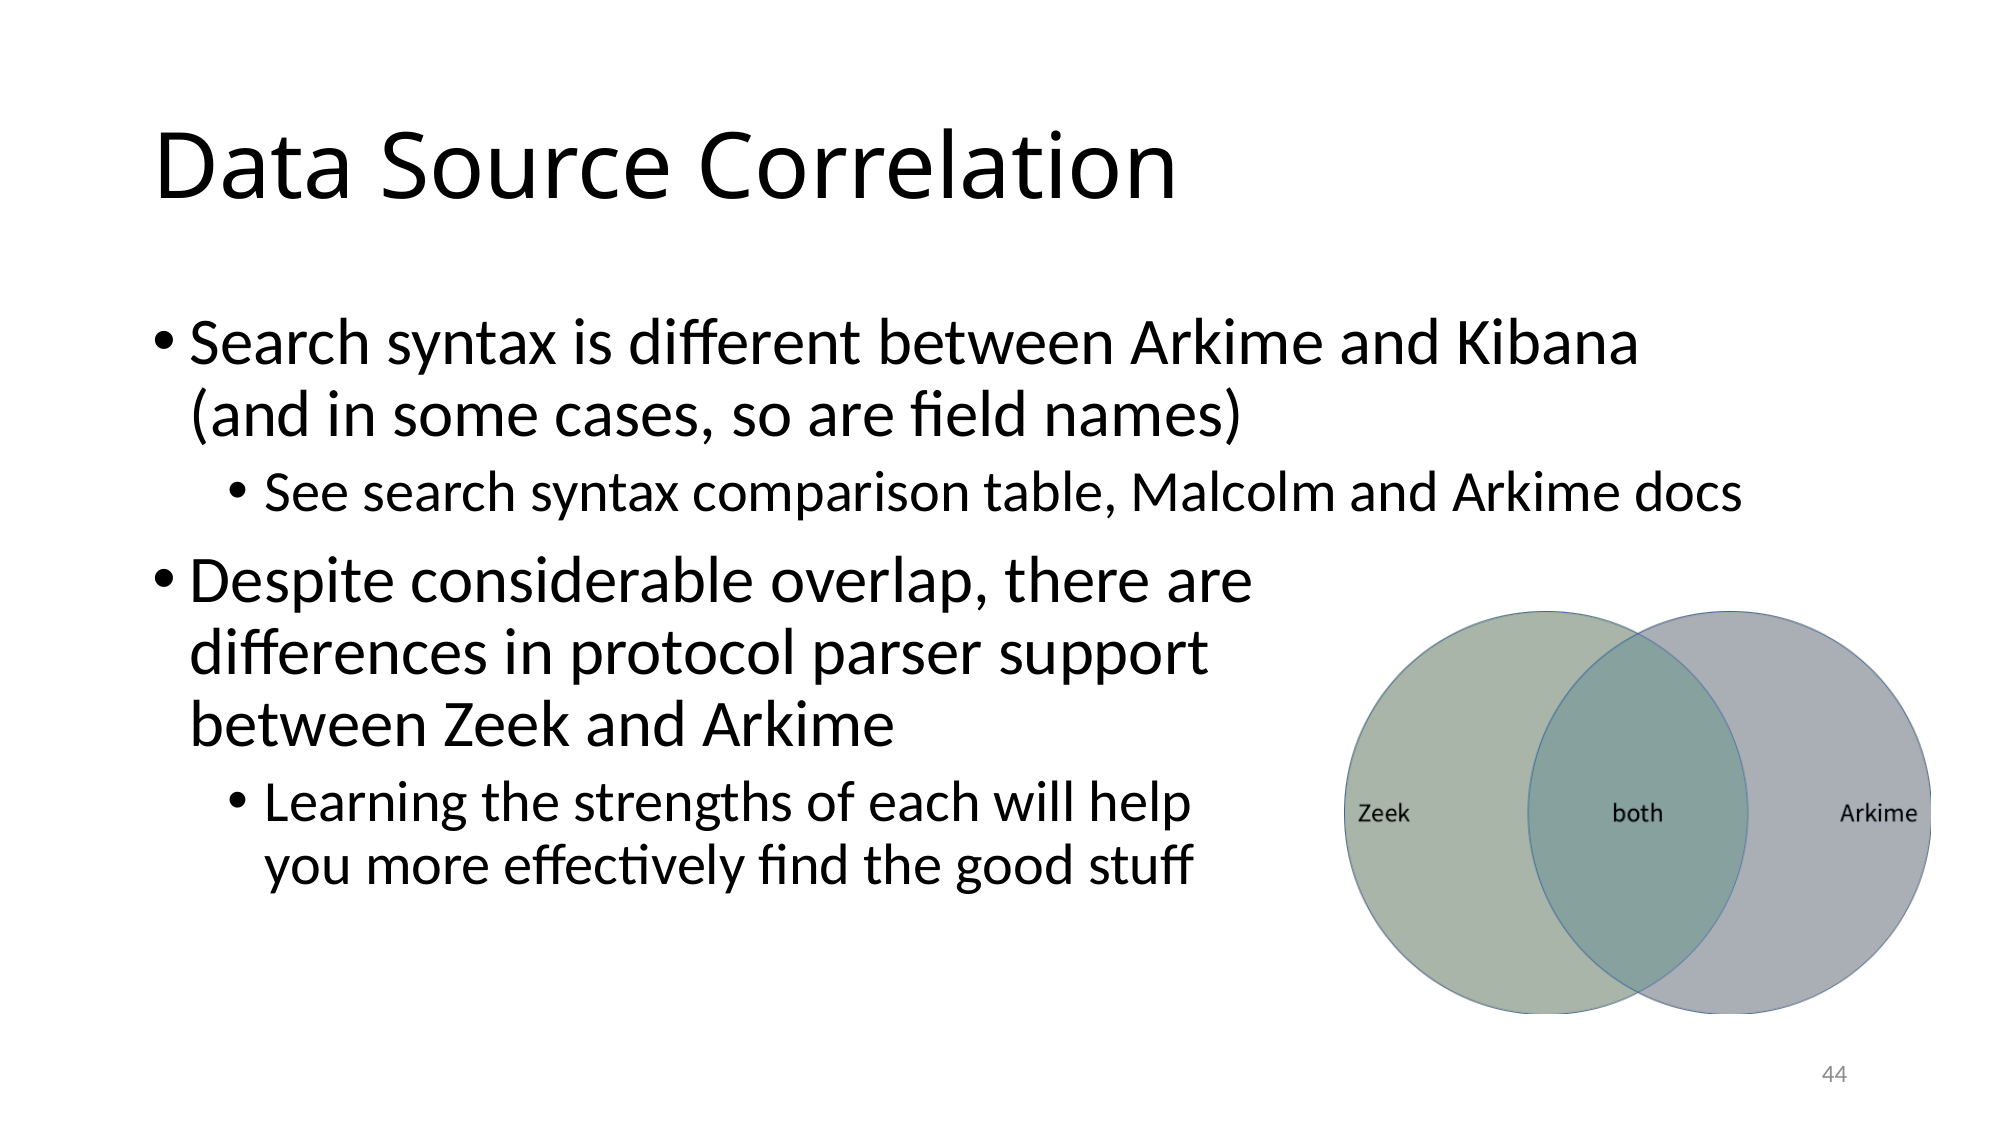

# Data Source Correlation
Search syntax is different between Arkime and Kibana
(and in some cases, so are field names)
See search syntax comparison table, Malcolm and Arkime docs
Despite considerable overlap, there are
differences in protocol parser support
between Zeek and Arkime
Learning the strengths of each will help
you more effectively find the good stuff